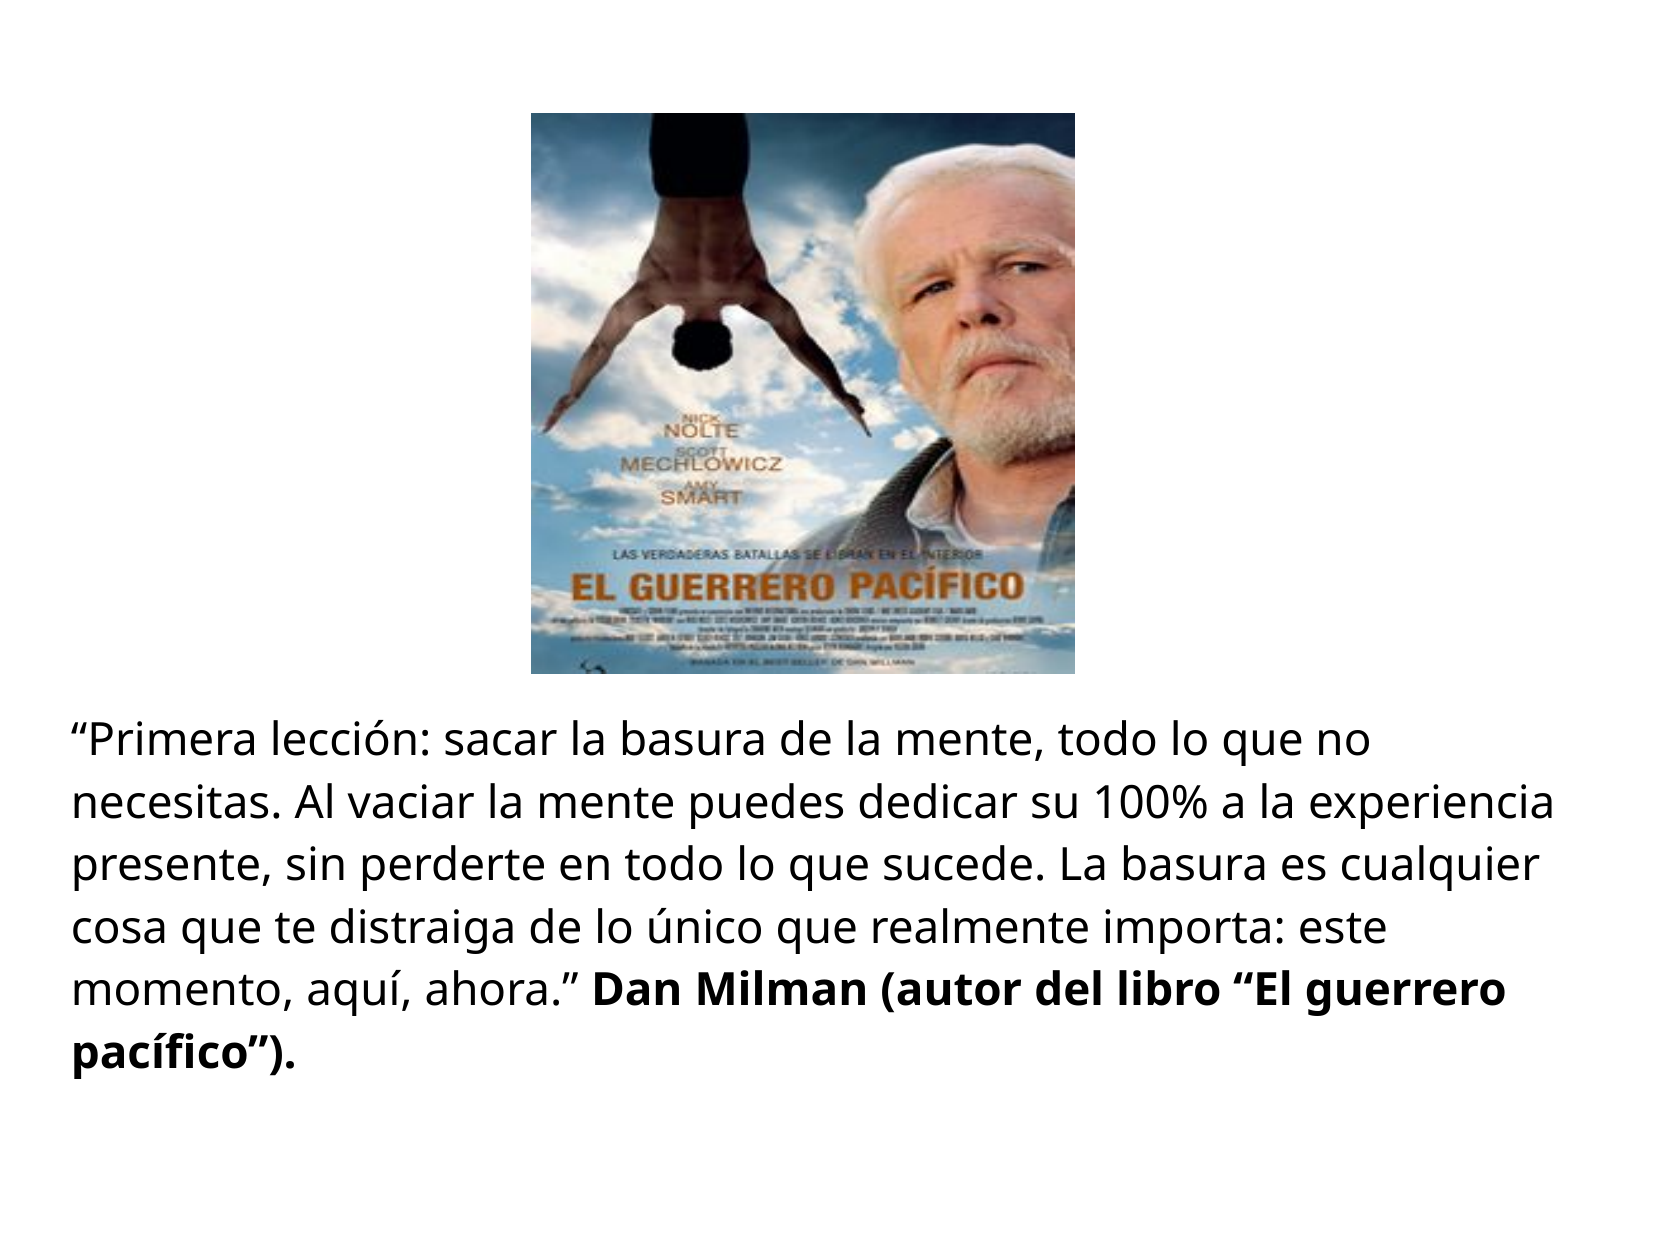

#
“Primera lección: sacar la basura de la mente, todo lo que no necesitas. Al vaciar la mente puedes dedicar su 100% a la experiencia presente, sin perderte en todo lo que sucede. La basura es cualquier cosa que te distraiga de lo único que realmente importa: este momento, aquí, ahora.” Dan Milman (autor del libro “El guerrero pacífico”).